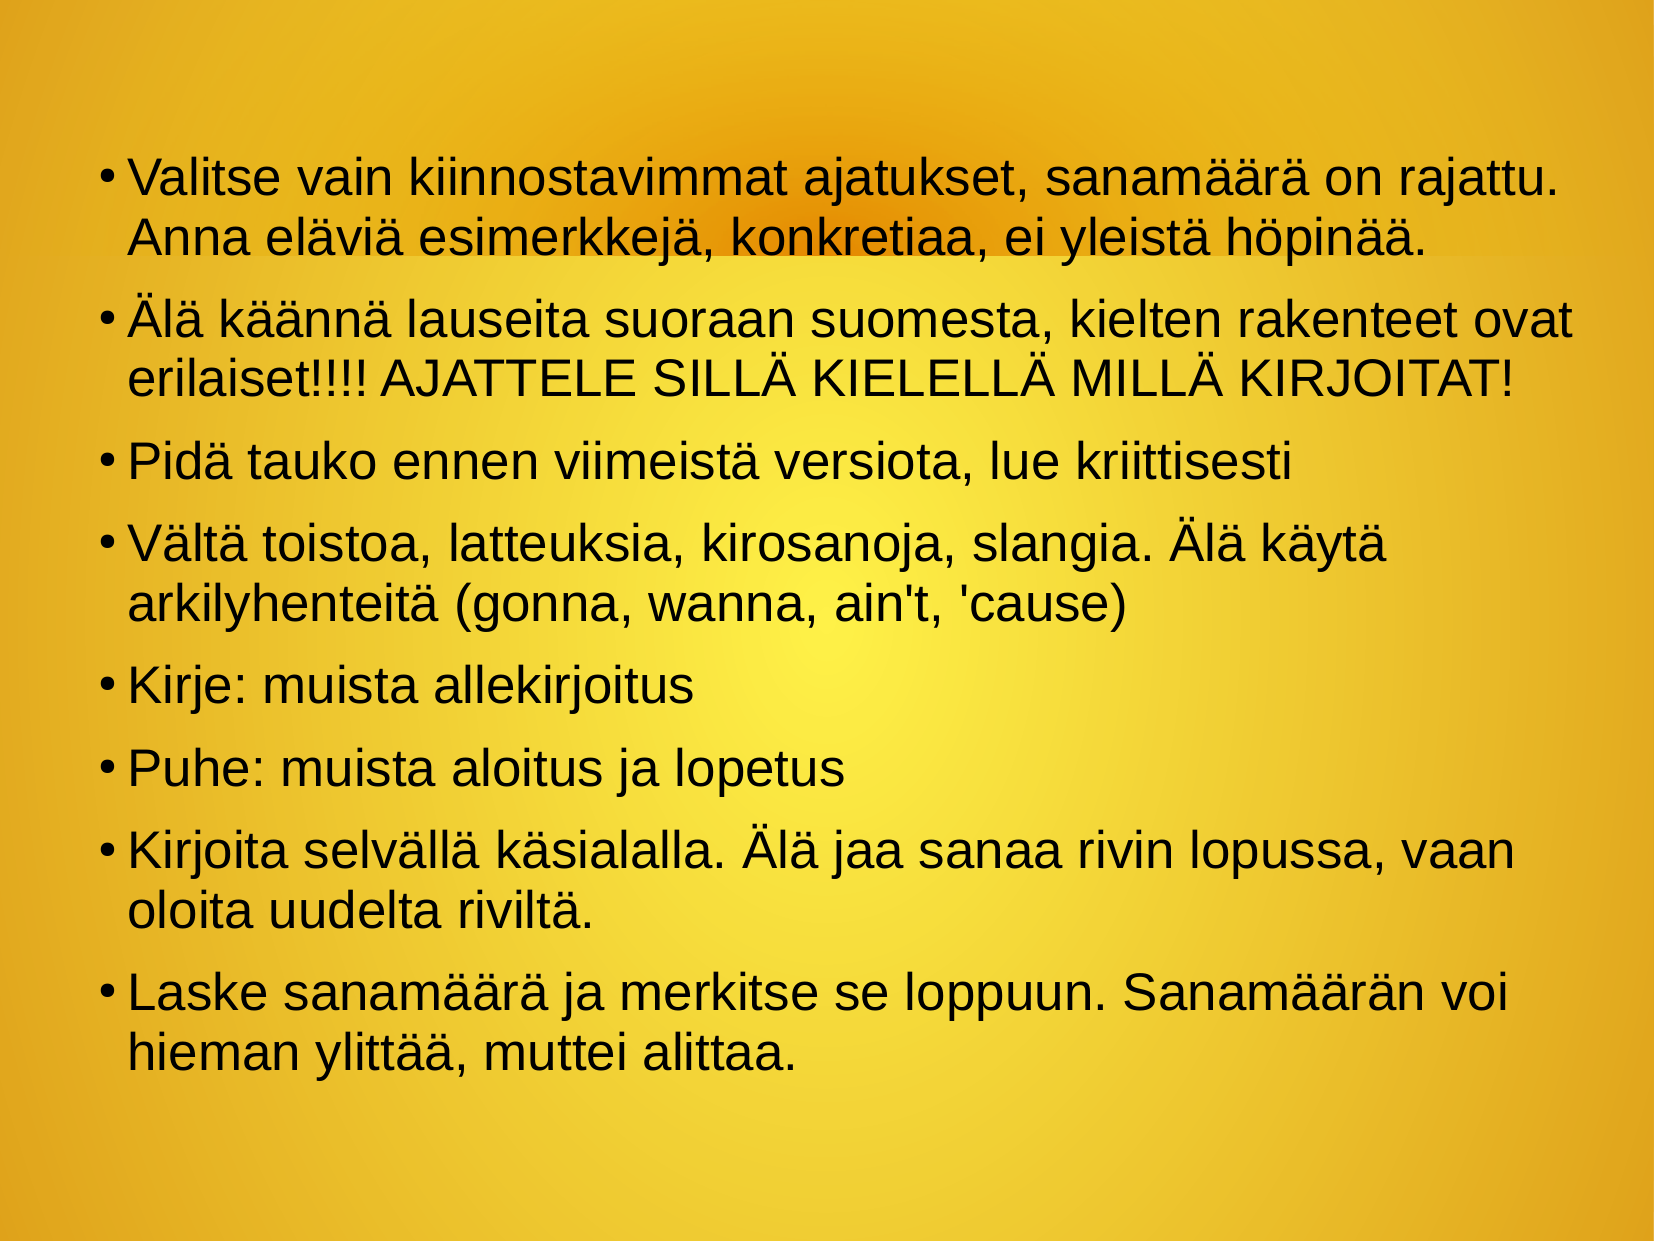

# Valitse vain kiinnostavimmat ajatukset, sanamäärä on rajattu. Anna eläviä esimerkkejä, konkretiaa, ei yleistä höpinää.
Älä käännä lauseita suoraan suomesta, kielten rakenteet ovat erilaiset!!!! AJATTELE SILLÄ KIELELLÄ MILLÄ KIRJOITAT!
Pidä tauko ennen viimeistä versiota, lue kriittisesti
Vältä toistoa, latteuksia, kirosanoja, slangia. Älä käytä arkilyhenteitä (gonna, wanna, ain't, 'cause)
Kirje: muista allekirjoitus
Puhe: muista aloitus ja lopetus
Kirjoita selvällä käsialalla. Älä jaa sanaa rivin lopussa, vaan oloita uudelta riviltä.
Laske sanamäärä ja merkitse se loppuun. Sanamäärän voi hieman ylittää, muttei alittaa.